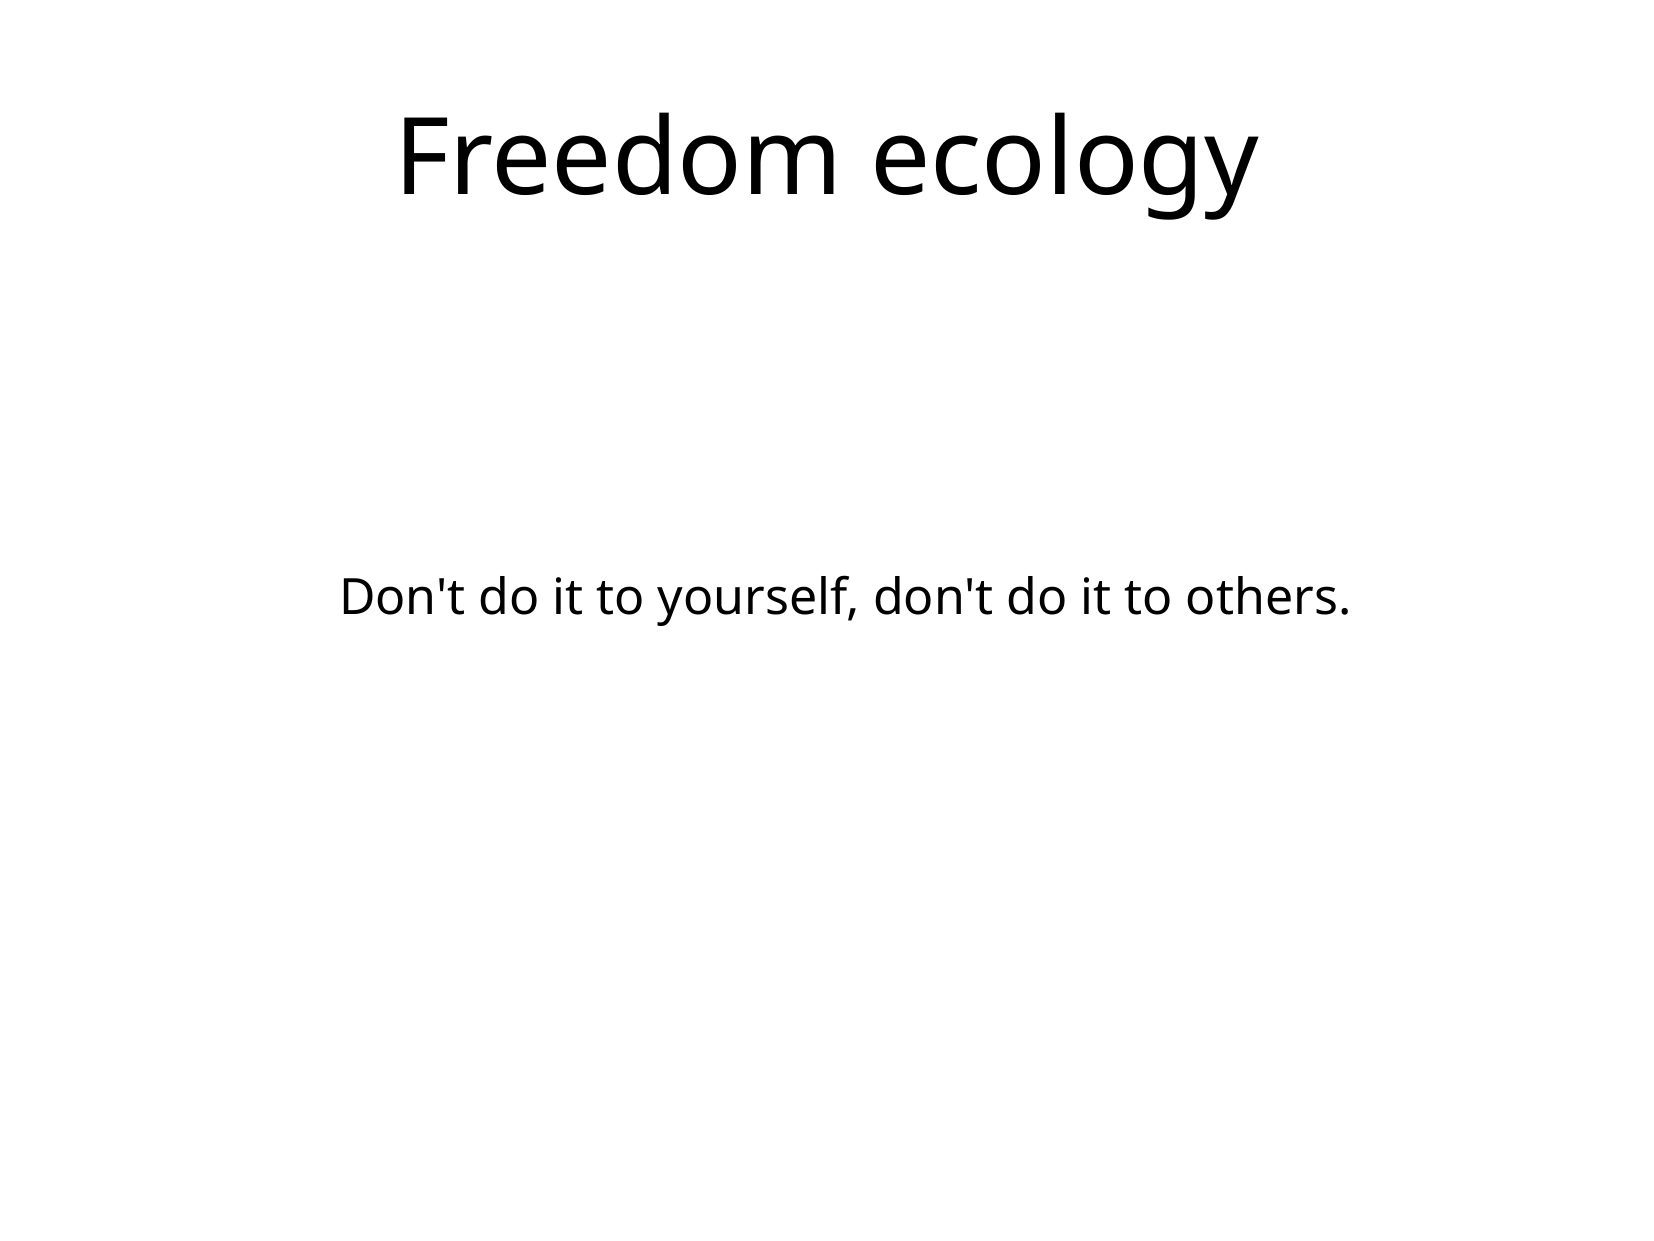

# Freedom ecology
Don't do it to yourself, don't do it to others.